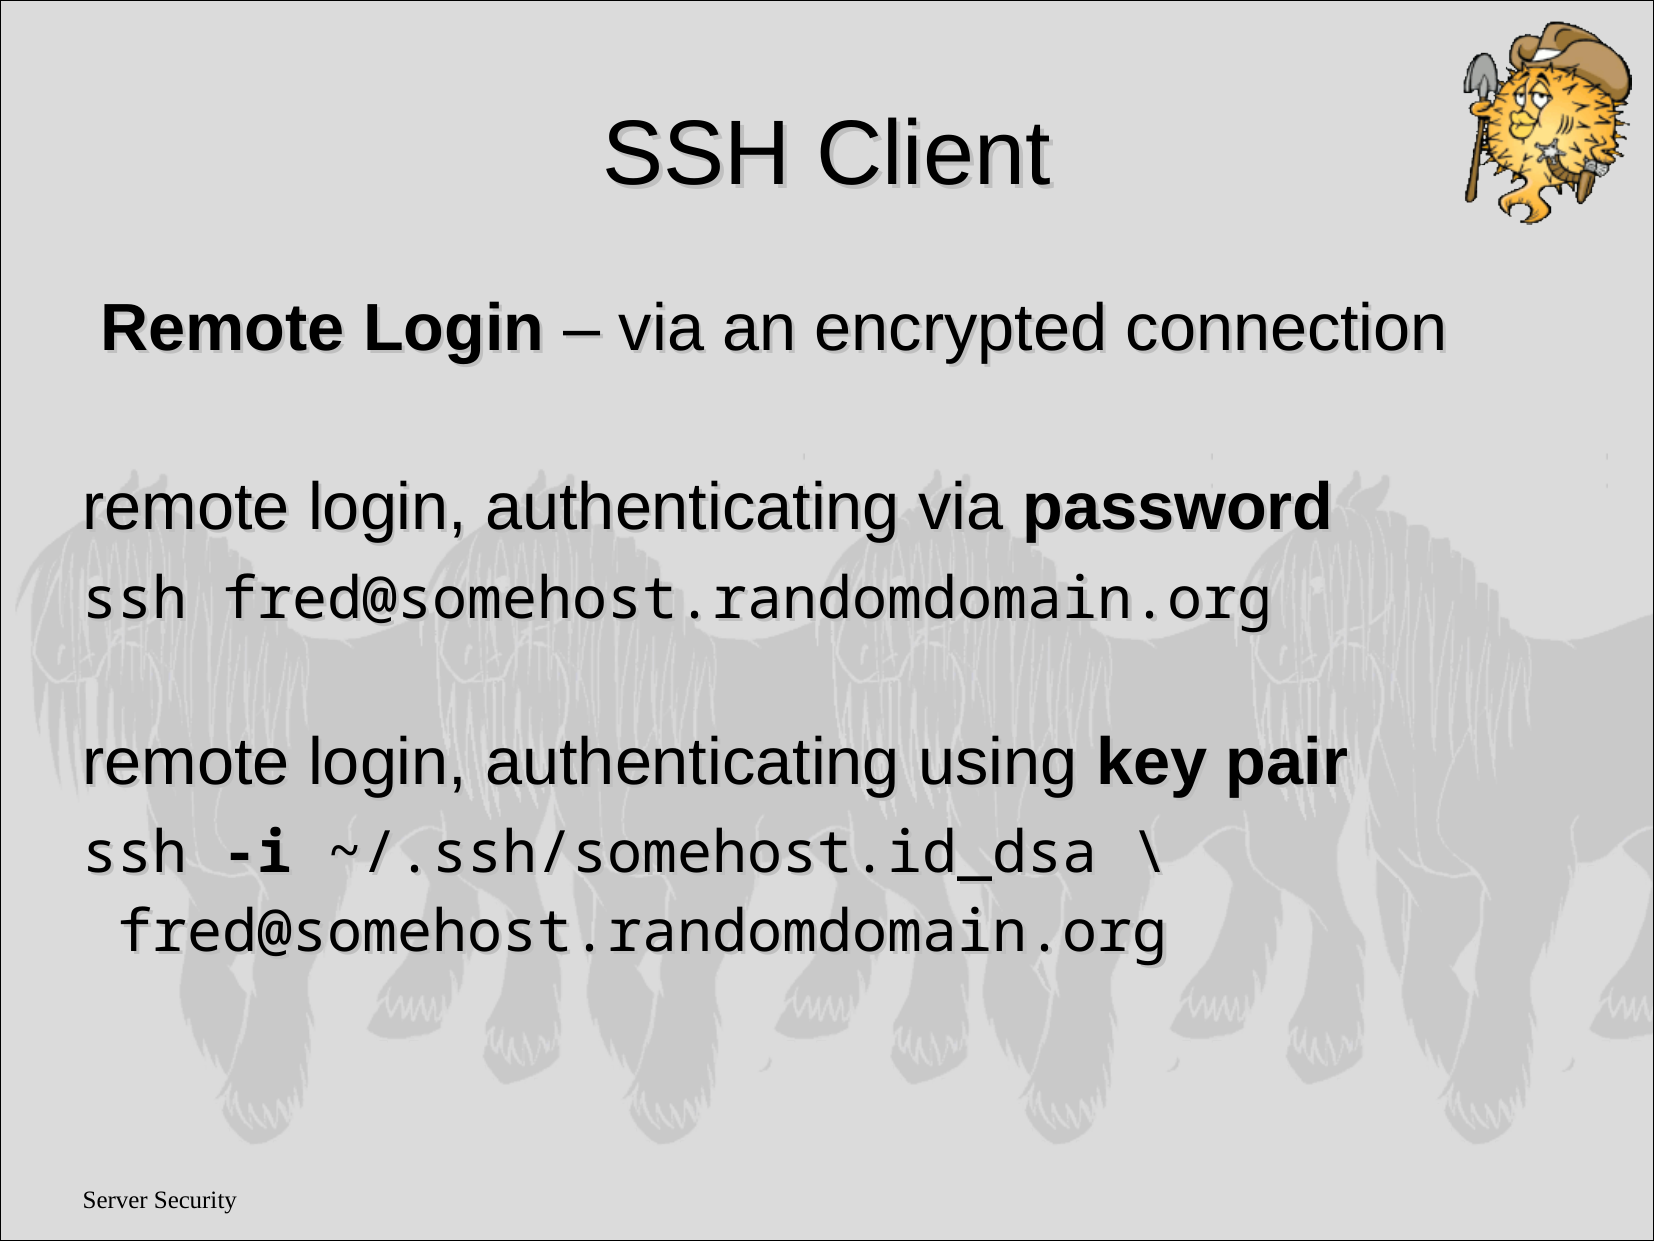

# SSH Client
Remote Login – via an encrypted connection
remote login, authenticating via password
ssh fred@somehost.randomdomain.org
remote login, authenticating using key pair
ssh -i ~/.ssh/somehost.id_dsa \
 fred@somehost.randomdomain.org